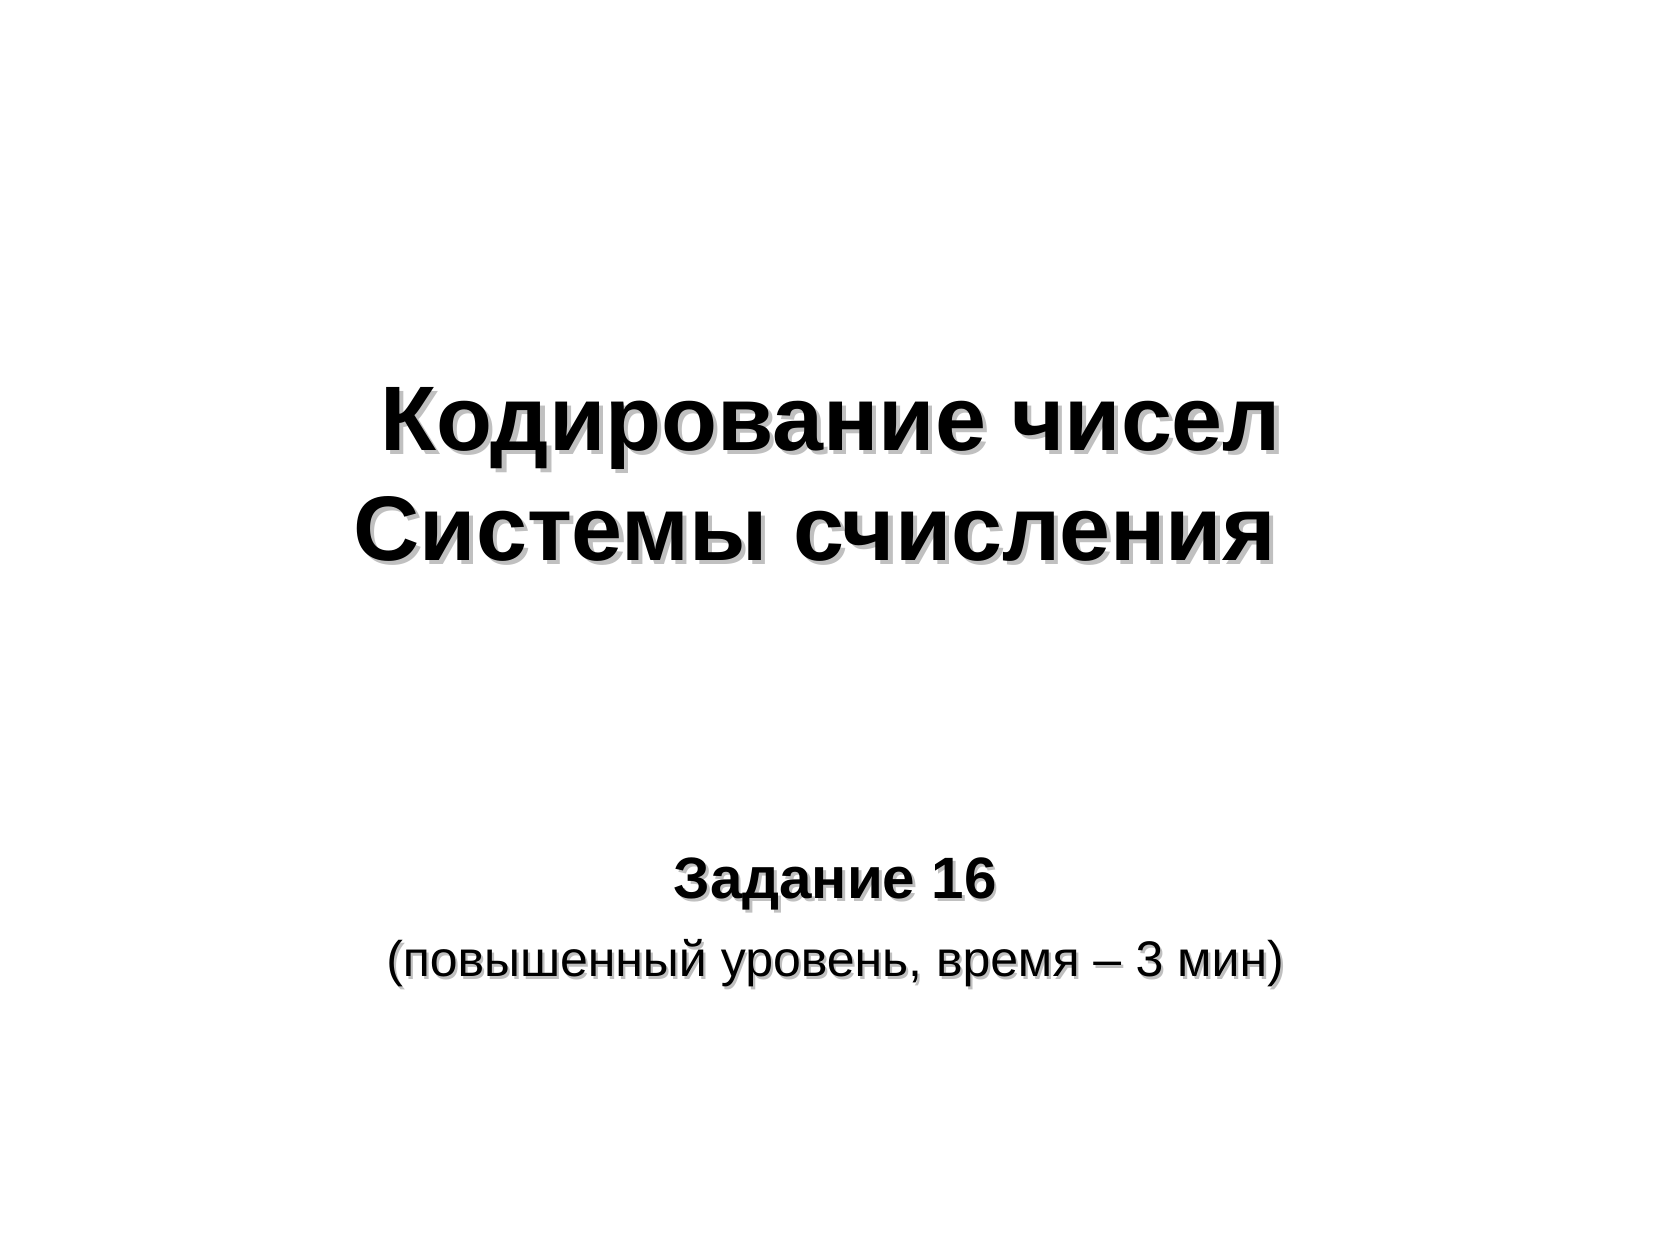

# Кодирование чисел Системы счисления
Задание 16
(повышенный уровень, время – 3 мин)